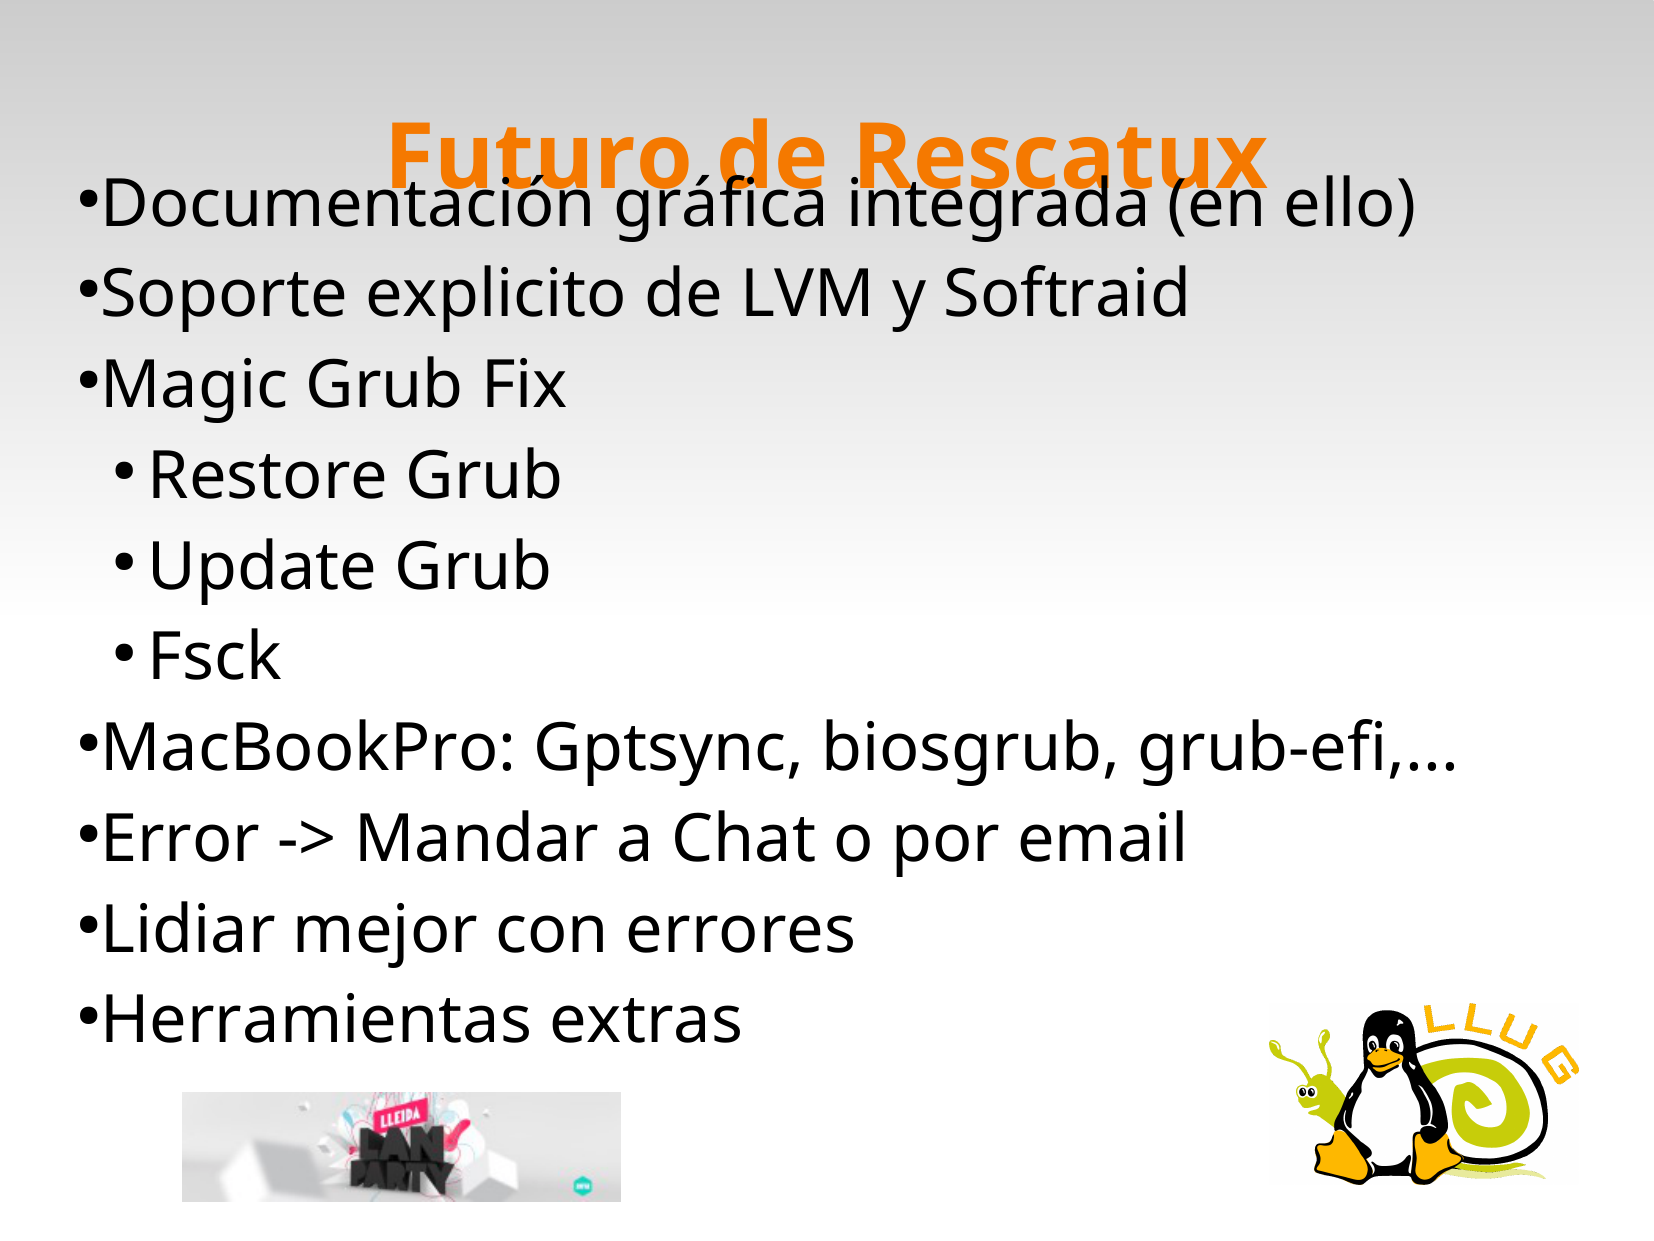

# Futuro de Rescatux
Documentación gráfica integrada (en ello)
Soporte explicito de LVM y Softraid
Magic Grub Fix
Restore Grub
Update Grub
Fsck
MacBookPro: Gptsync, biosgrub, grub-efi,...
Error -> Mandar a Chat o por email
Lidiar mejor con errores
Herramientas extras